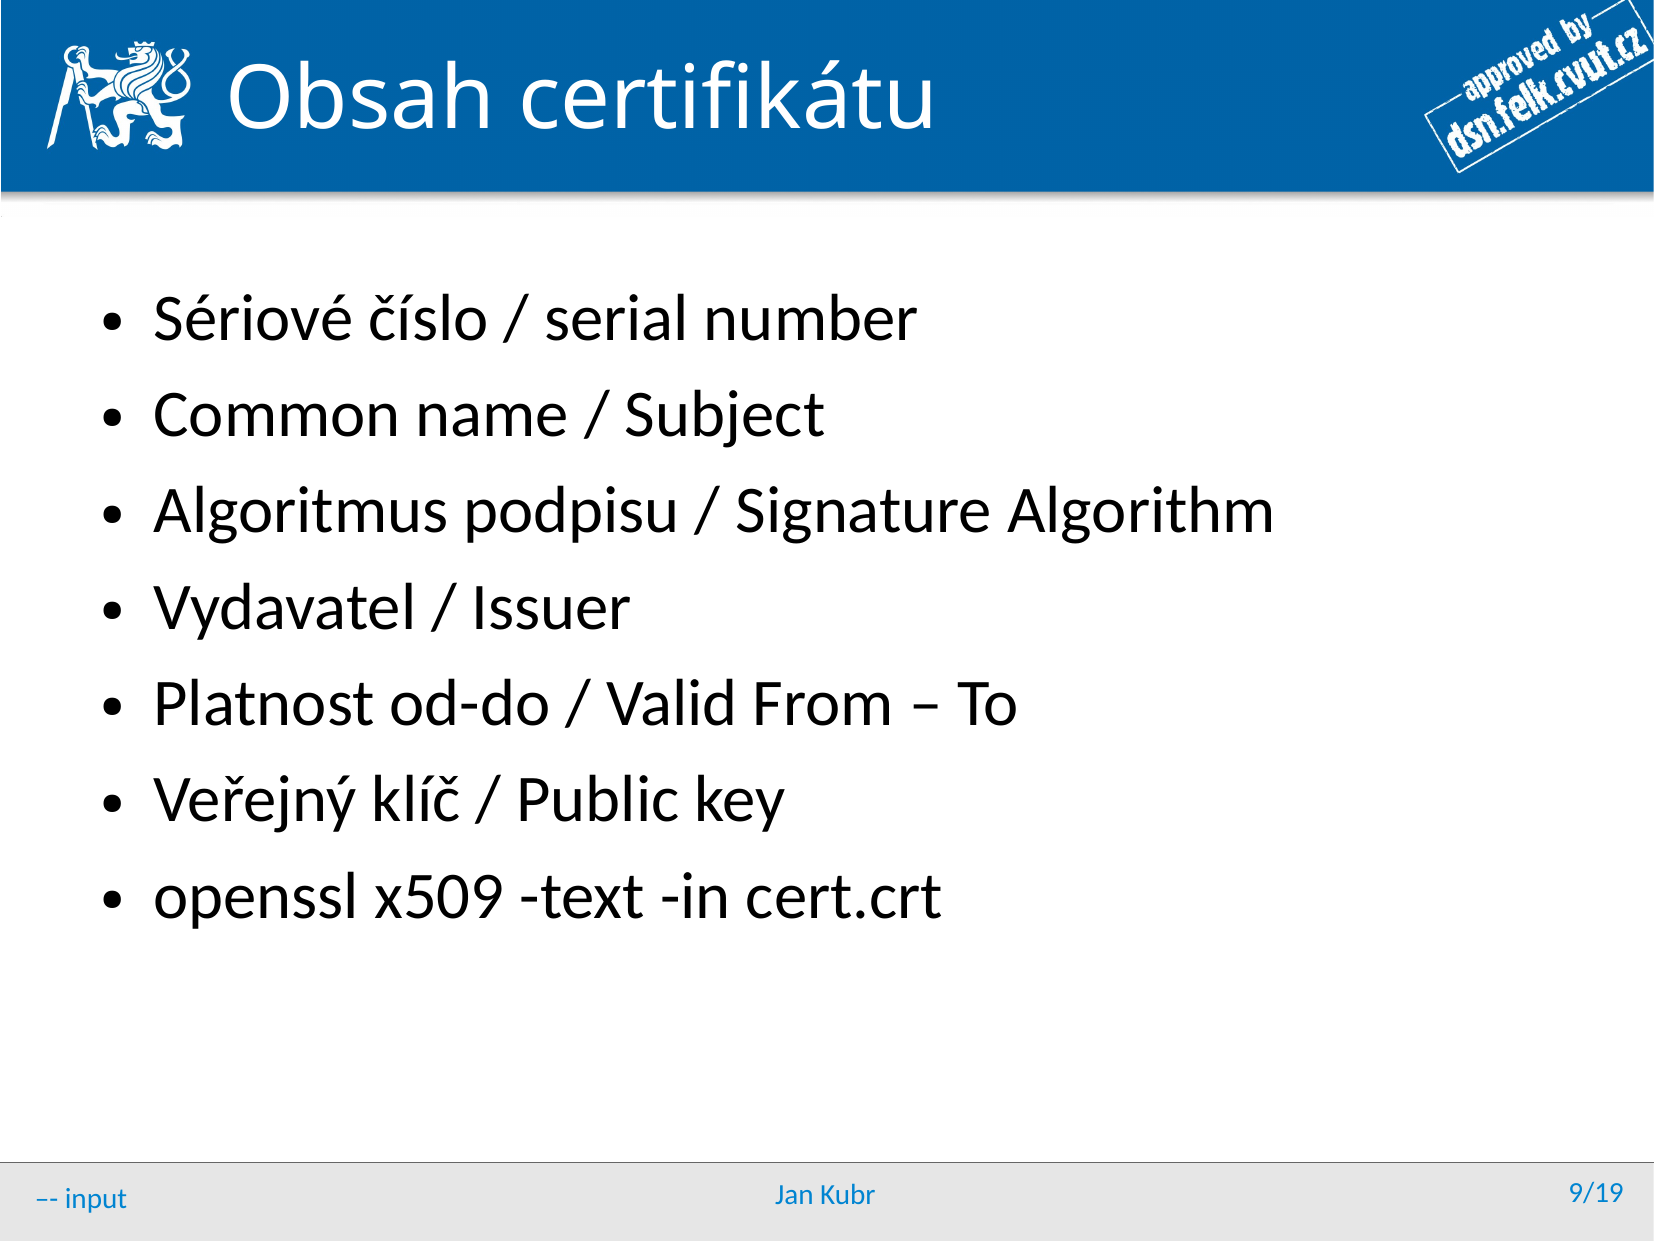

# Obsah certifikátu
Sériové číslo / serial number
Common name / Subject
Algoritmus podpisu / Signature Algorithm
Vydavatel / Issuer
Platnost od­-do / Valid From – To
Veřejný klíč / Public key
openssl x509 -­text ­-in cert.crt
9
Jan Kubr
02/2006